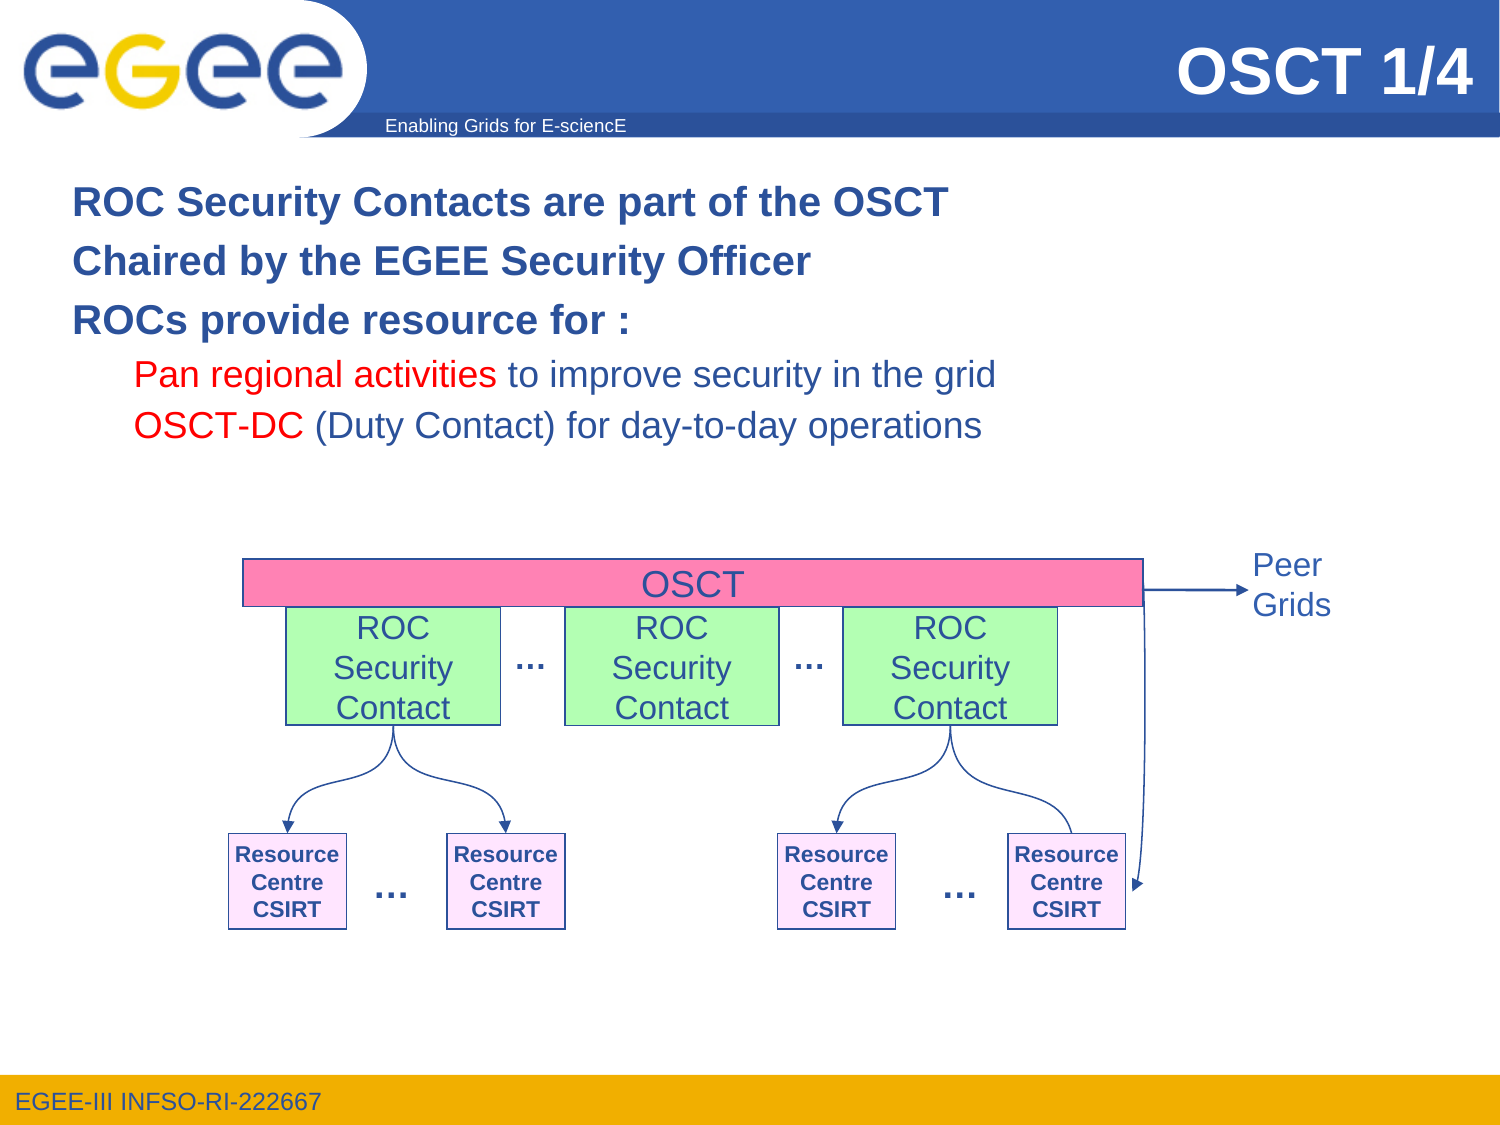

# OSCT 1/4
 ROC Security Contacts are part of the OSCT
 Chaired by the EGEE Security Officer
 ROCs provide resource for :
 Pan regional activities to improve security in the grid
 OSCT-DC (Duty Contact) for day-to-day operations
Peer
Grids
OSCT
ROC Security Contact
ROC Security Contact
ROC Security Contact
…
…
 Resource
Centre
CSIRT
 Resource
Centre
CSIRT
 Resource
Centre
CSIRT
 Resource
Centre
CSIRT
…
…